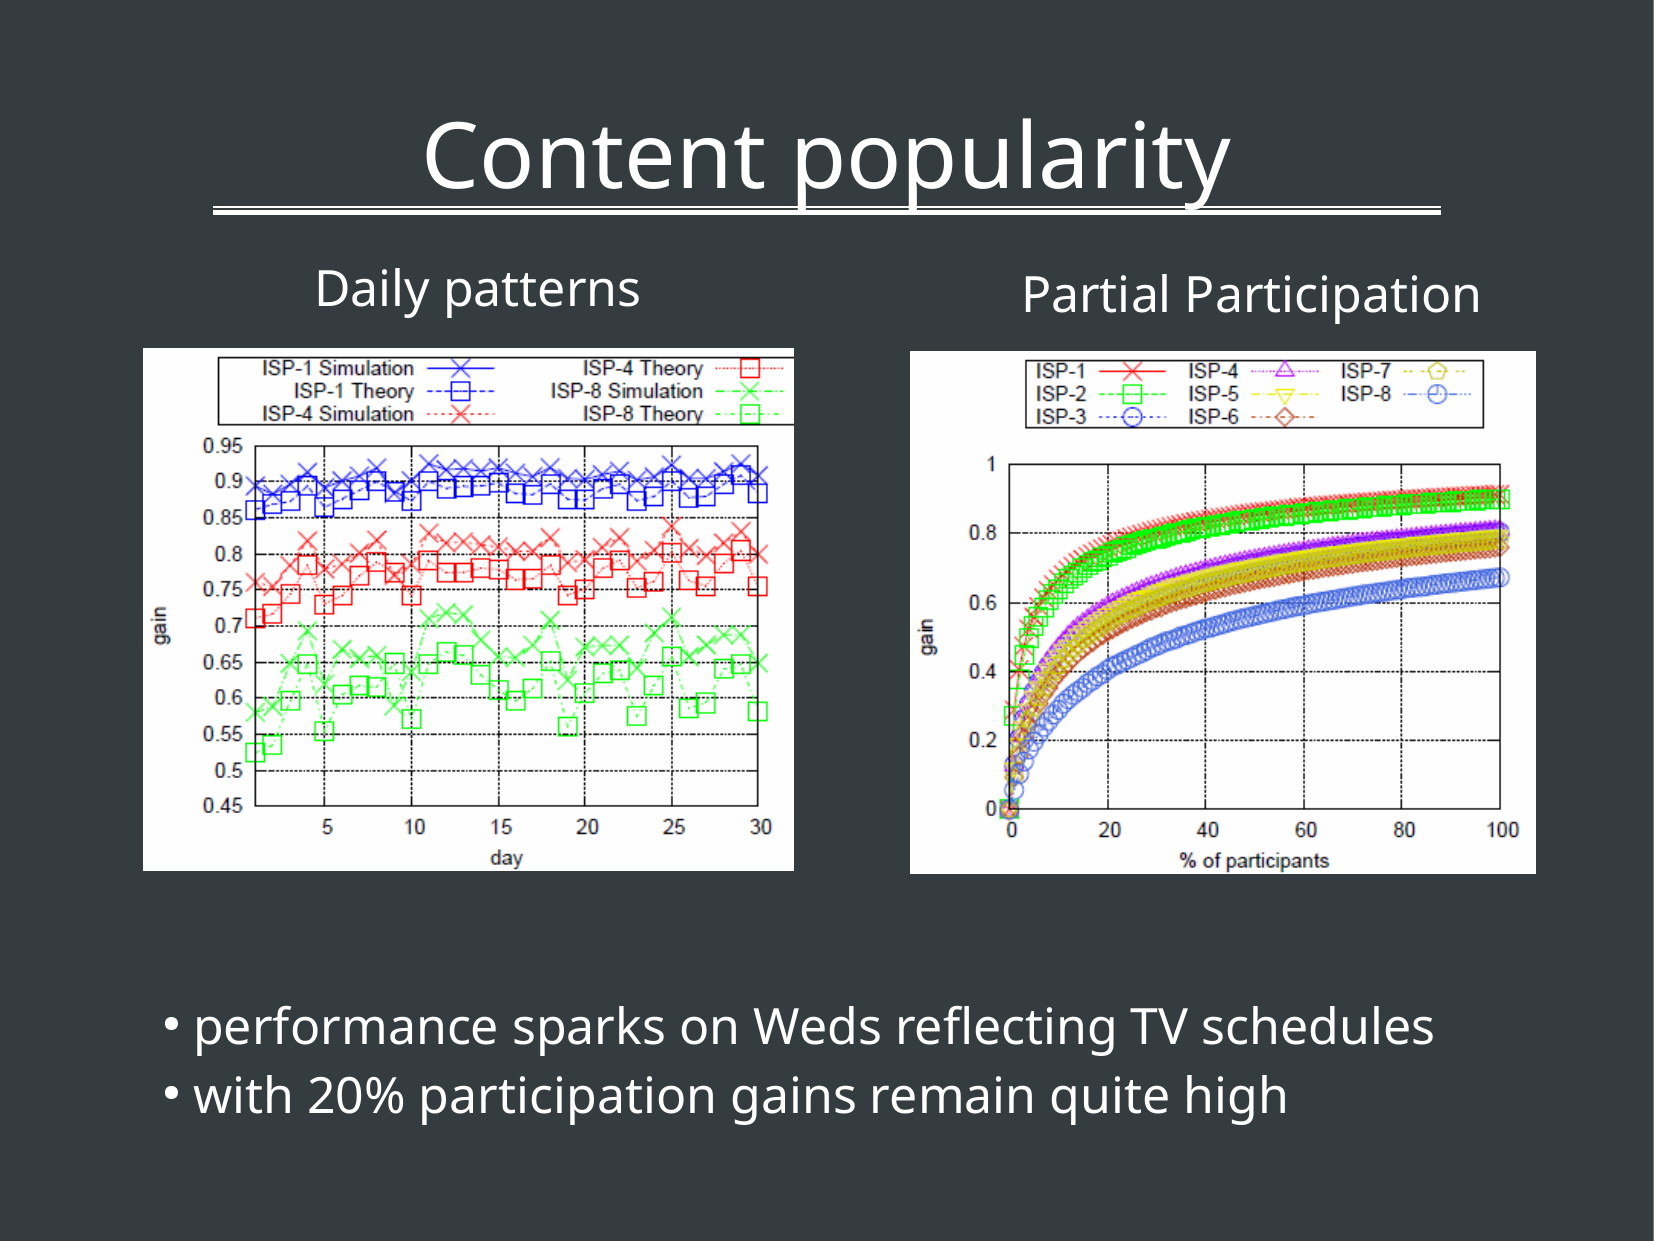

# Content popularity
Daily patterns
Partial Participation
 performance sparks on Weds reflecting TV schedules
 with 20% participation gains remain quite high